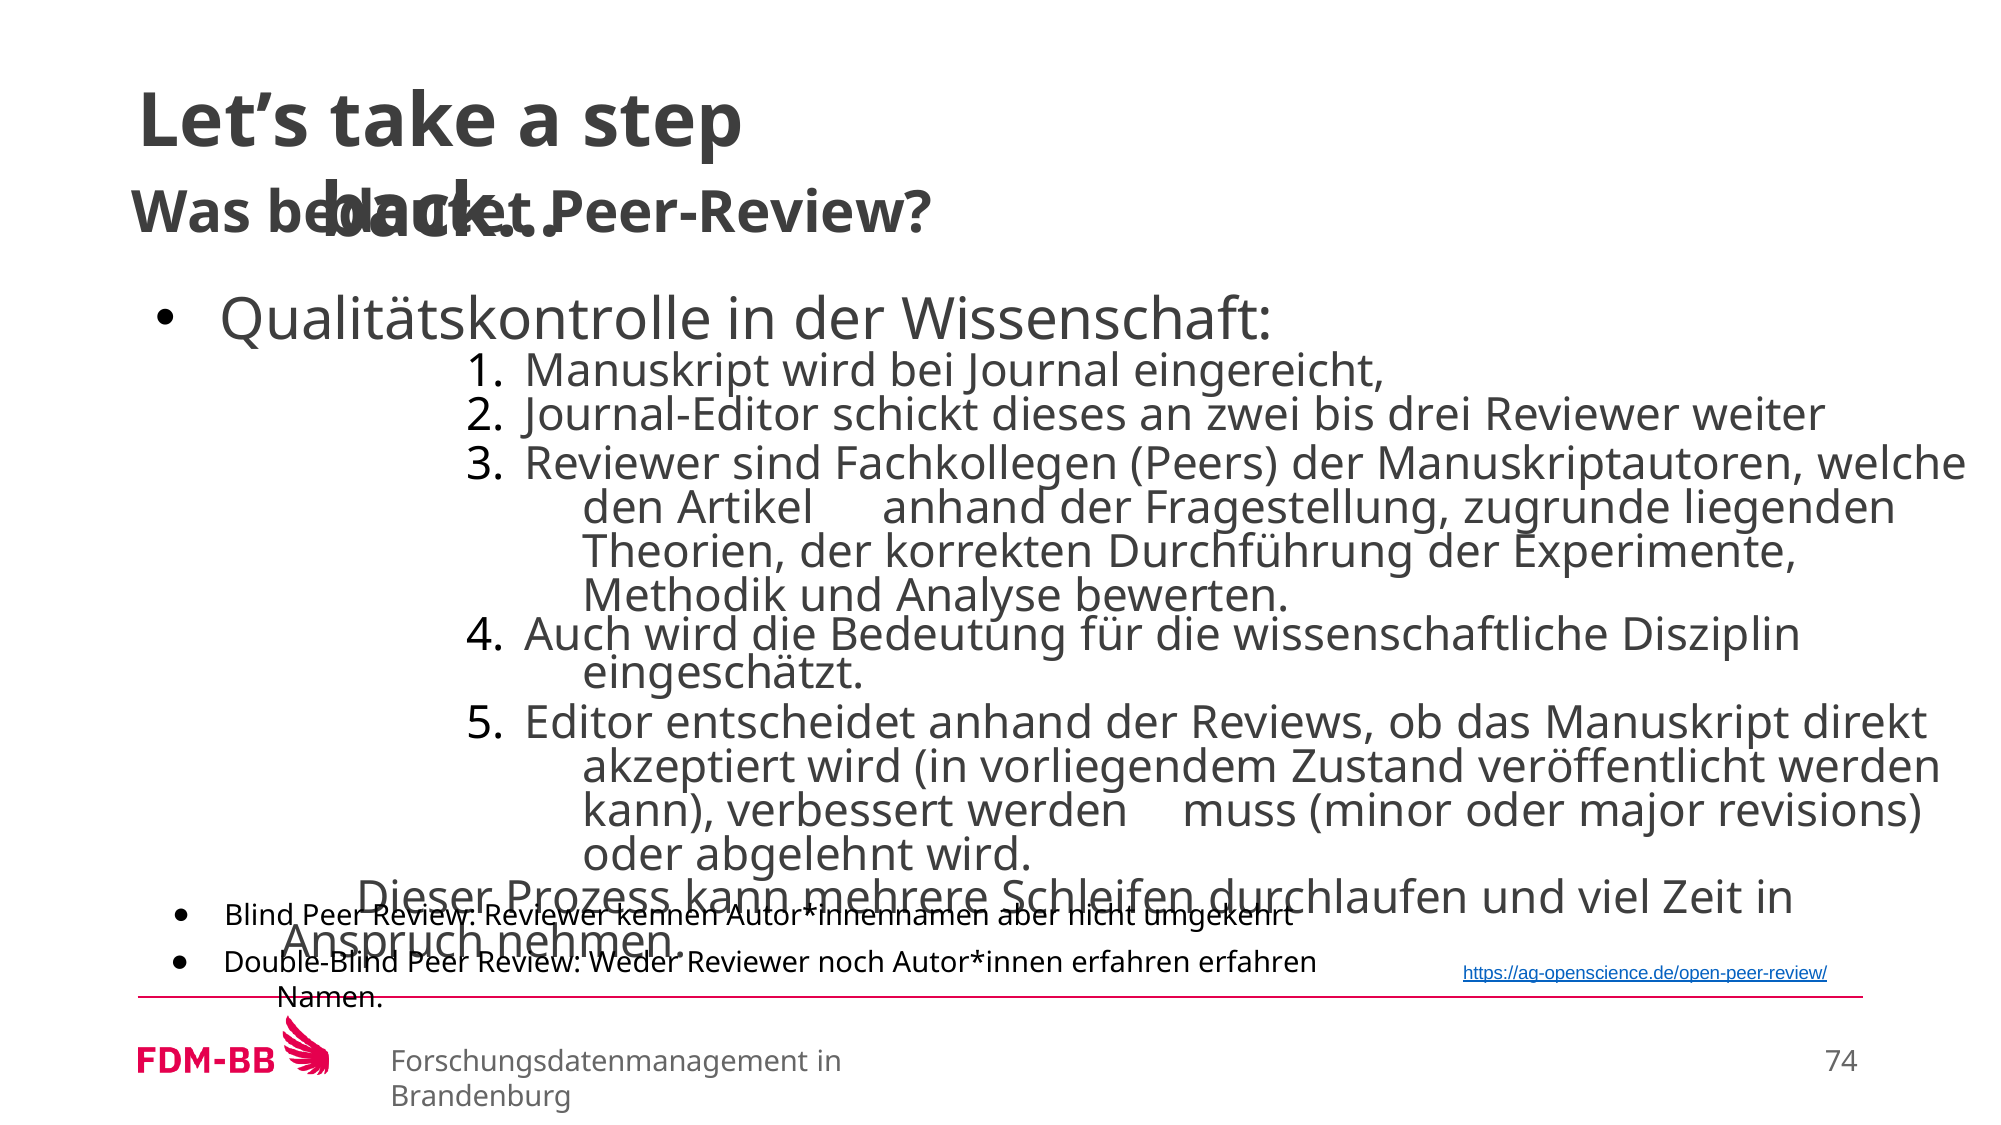

# Let’s take a step back…
Was bedeutet Peer-Review?
Qualitätskontrolle in der Wissenschaft:
Manuskript wird bei Journal eingereicht,
Journal-Editor schickt dieses an zwei bis drei Reviewer weiter
Reviewer sind Fachkollegen (Peers) der Manuskriptautoren, welche den Artikel 	anhand der Fragestellung, zugrunde liegenden Theorien, der korrekten 	Durchführung der Experimente, Methodik und Analyse bewerten.
Auch wird die Bedeutung für die wissenschaftliche Disziplin eingeschätzt.
Editor entscheidet anhand der Reviews, ob das Manuskript direkt akzeptiert 	wird (in vorliegendem Zustand veröffentlicht werden kann), verbessert werden 	muss (minor oder major revisions) oder abgelehnt wird.
Dieser Prozess kann mehrere Schleifen durchlaufen und viel Zeit in Anspruch nehmen.
Blind Peer Review: Reviewer kennen Autor*innennamen aber nicht umgekehrt
Double-Blind Peer Review: Weder Reviewer noch Autor*innen erfahren erfahren Namen.
https://ag-openscience.de/open-peer-review/
Forschungsdatenmanagement in Brandenburg
52